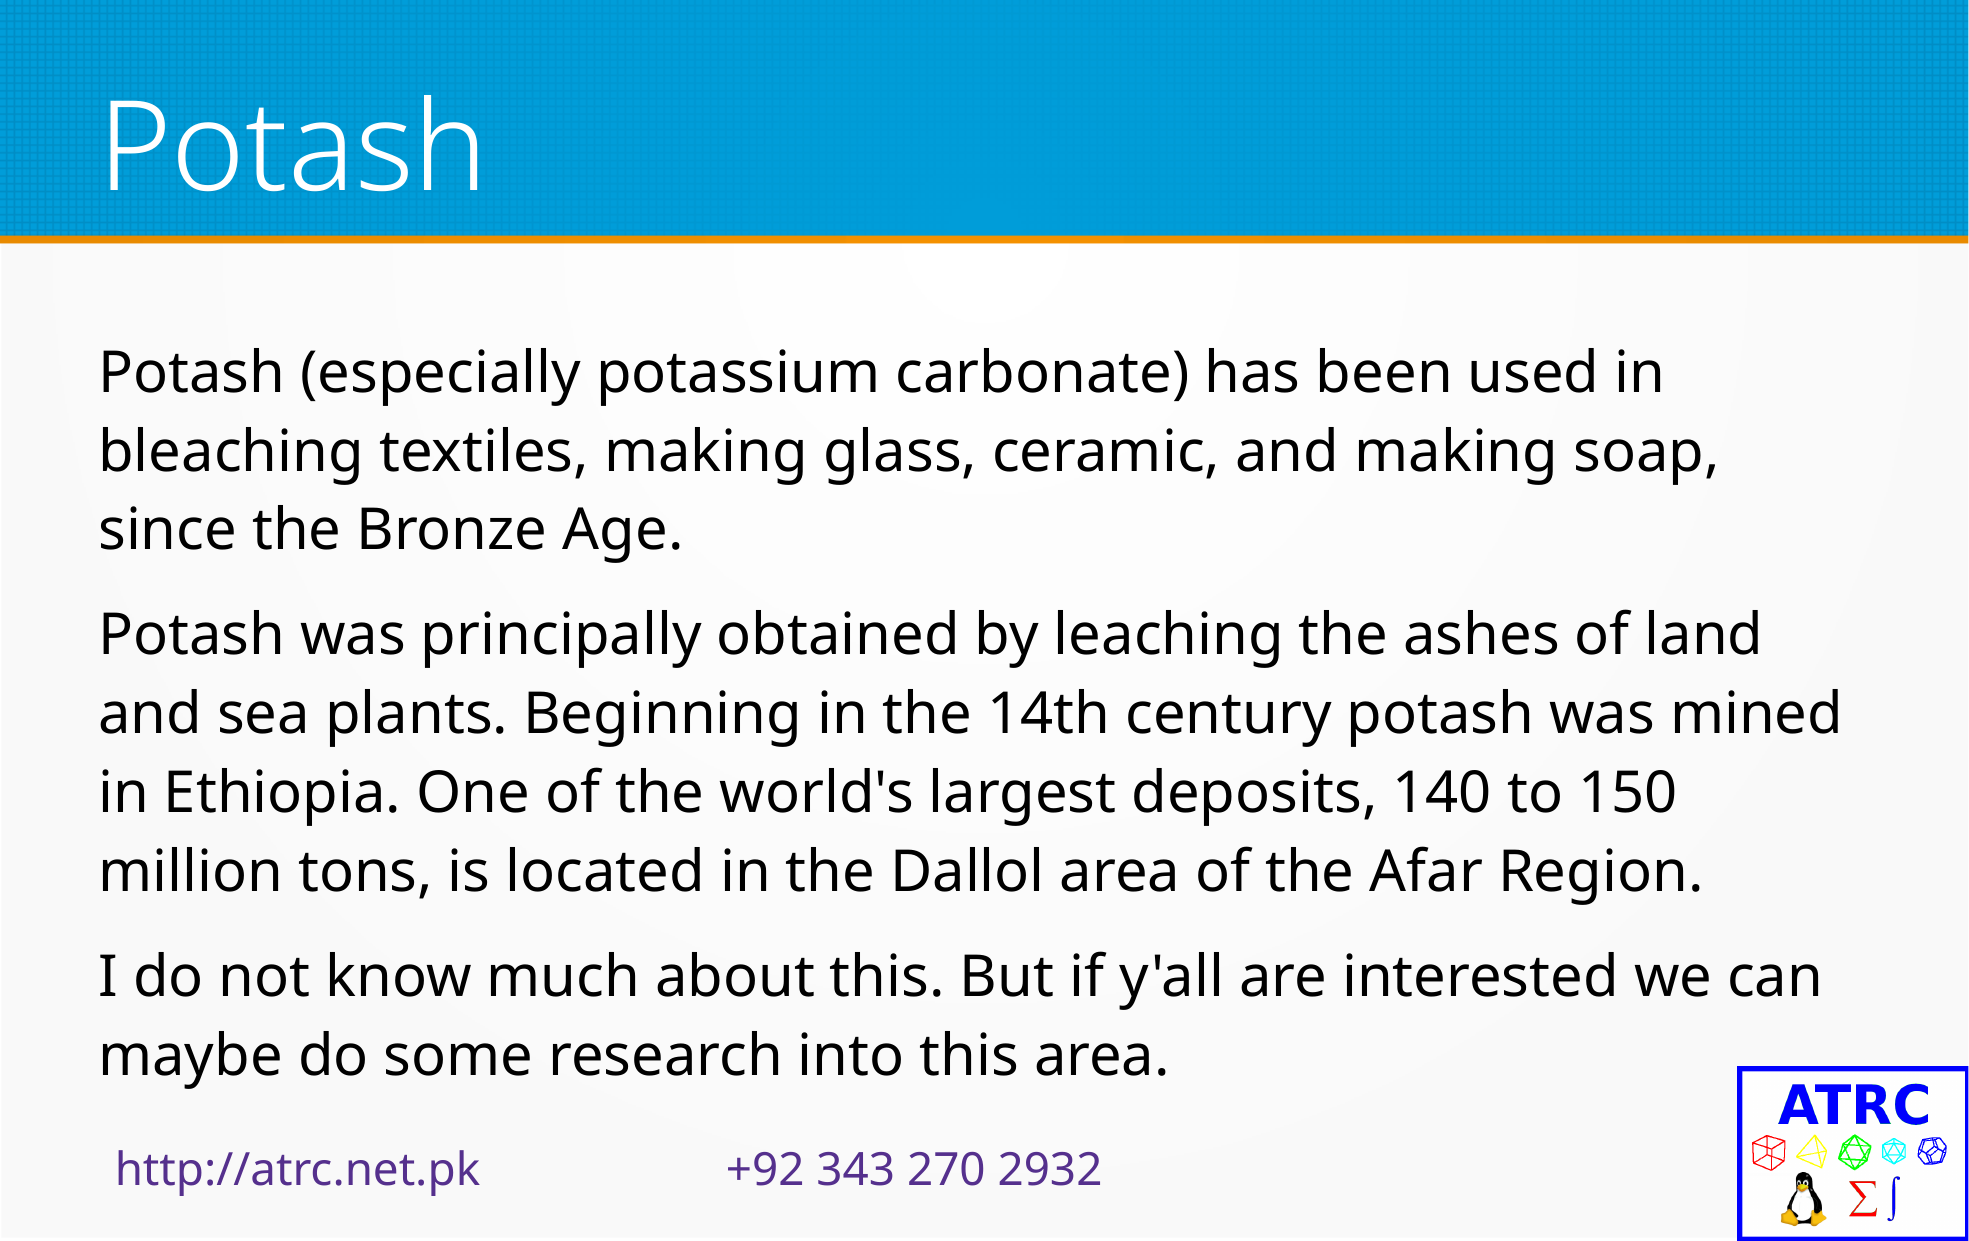

# Potash
Potash (especially potassium carbonate) has been used in bleaching textiles, making glass, ceramic, and making soap, since the Bronze Age.
Potash was principally obtained by leaching the ashes of land and sea plants. Beginning in the 14th century potash was mined in Ethiopia. One of the world's largest deposits, 140 to 150 million tons, is located in the Dallol area of the Afar Region.
I do not know much about this. But if y'all are interested we can maybe do some research into this area.